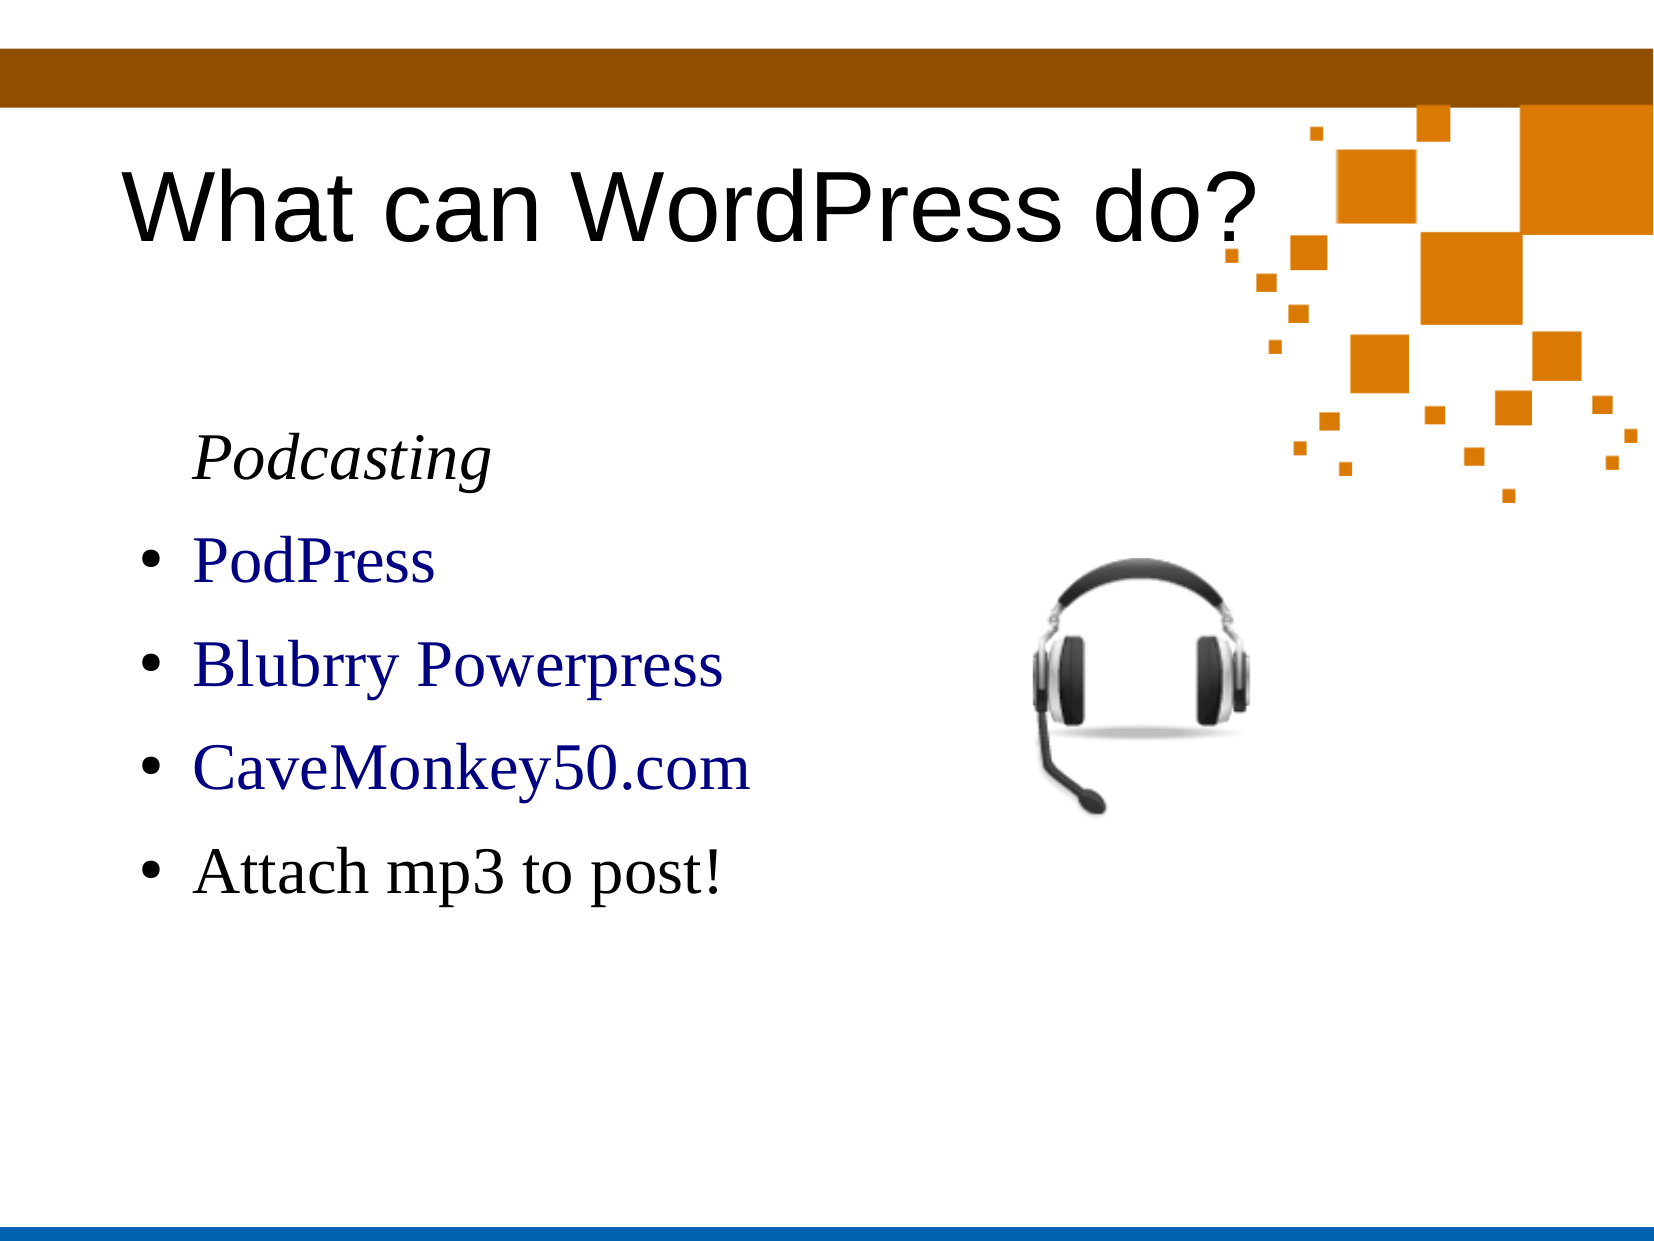

# What can WordPress do?
Podcasting
PodPress
Blubrry Powerpress
CaveMonkey50.com
Attach mp3 to post!